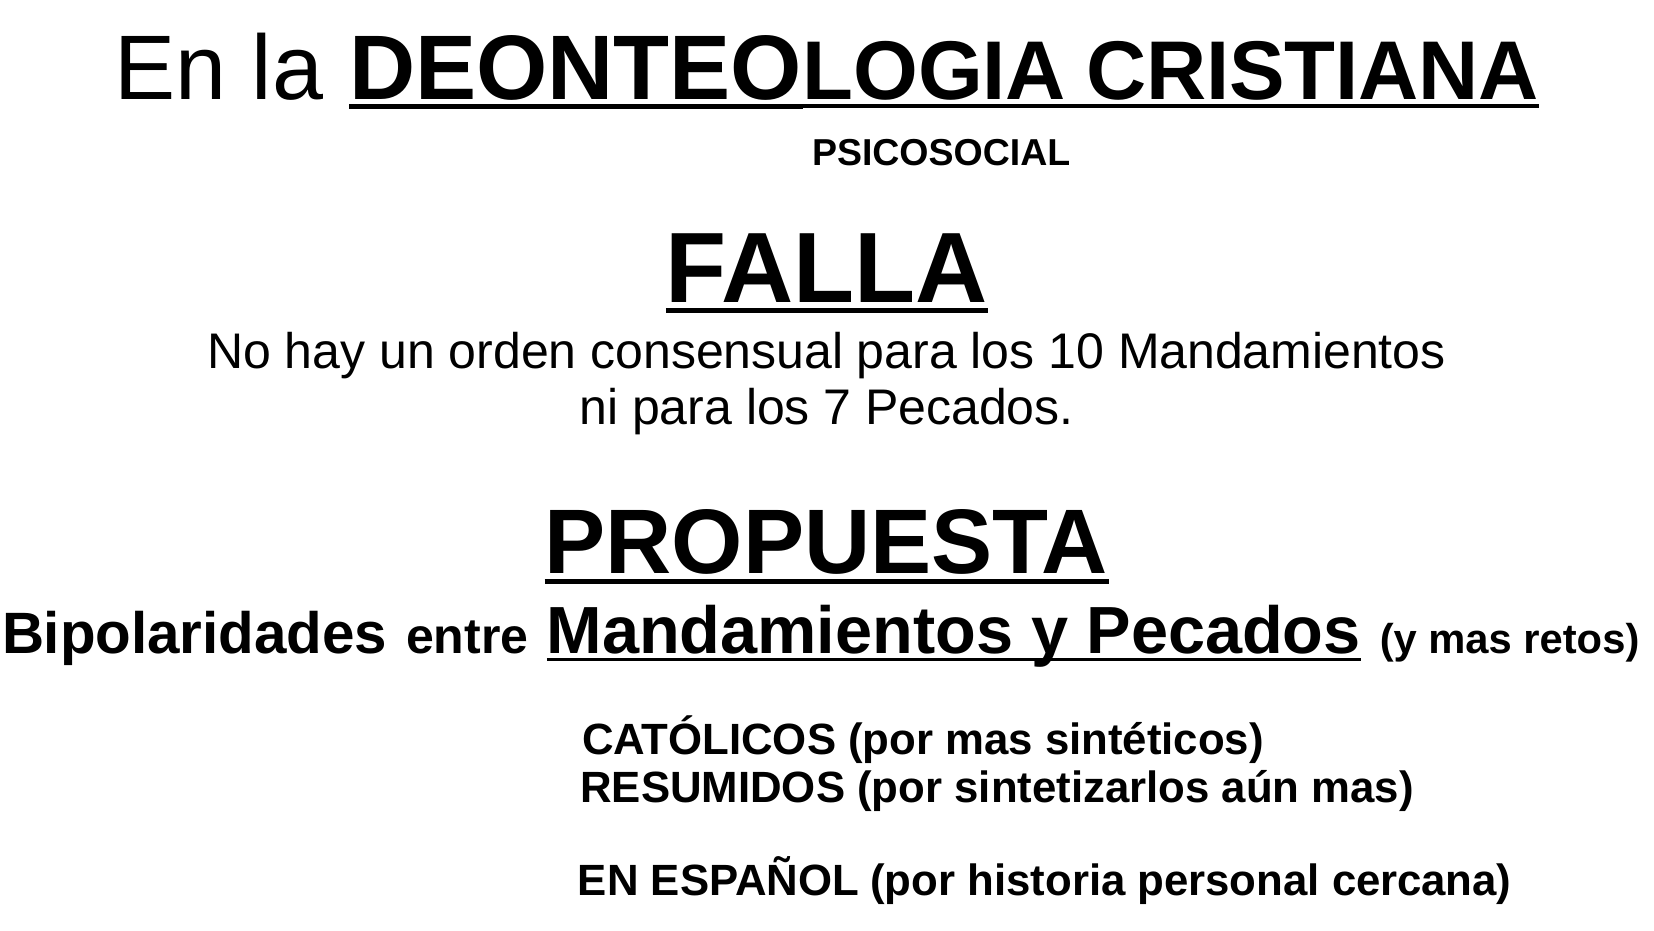

# En la DEONTEOLOGIA CRISTIANA FALLA No hay un orden consensual para los 10 Mandamientos ni para los 7 Pecados. PROPUESTA Bipolaridades entre Mandamientos y Pecados (y mas retos) CATÓLICOS (por mas sintéticos) RESUMIDOS (por sintetizarlos aún mas) EN ESPAÑOL (por historia personal cercana)
PSICOSOCIAL